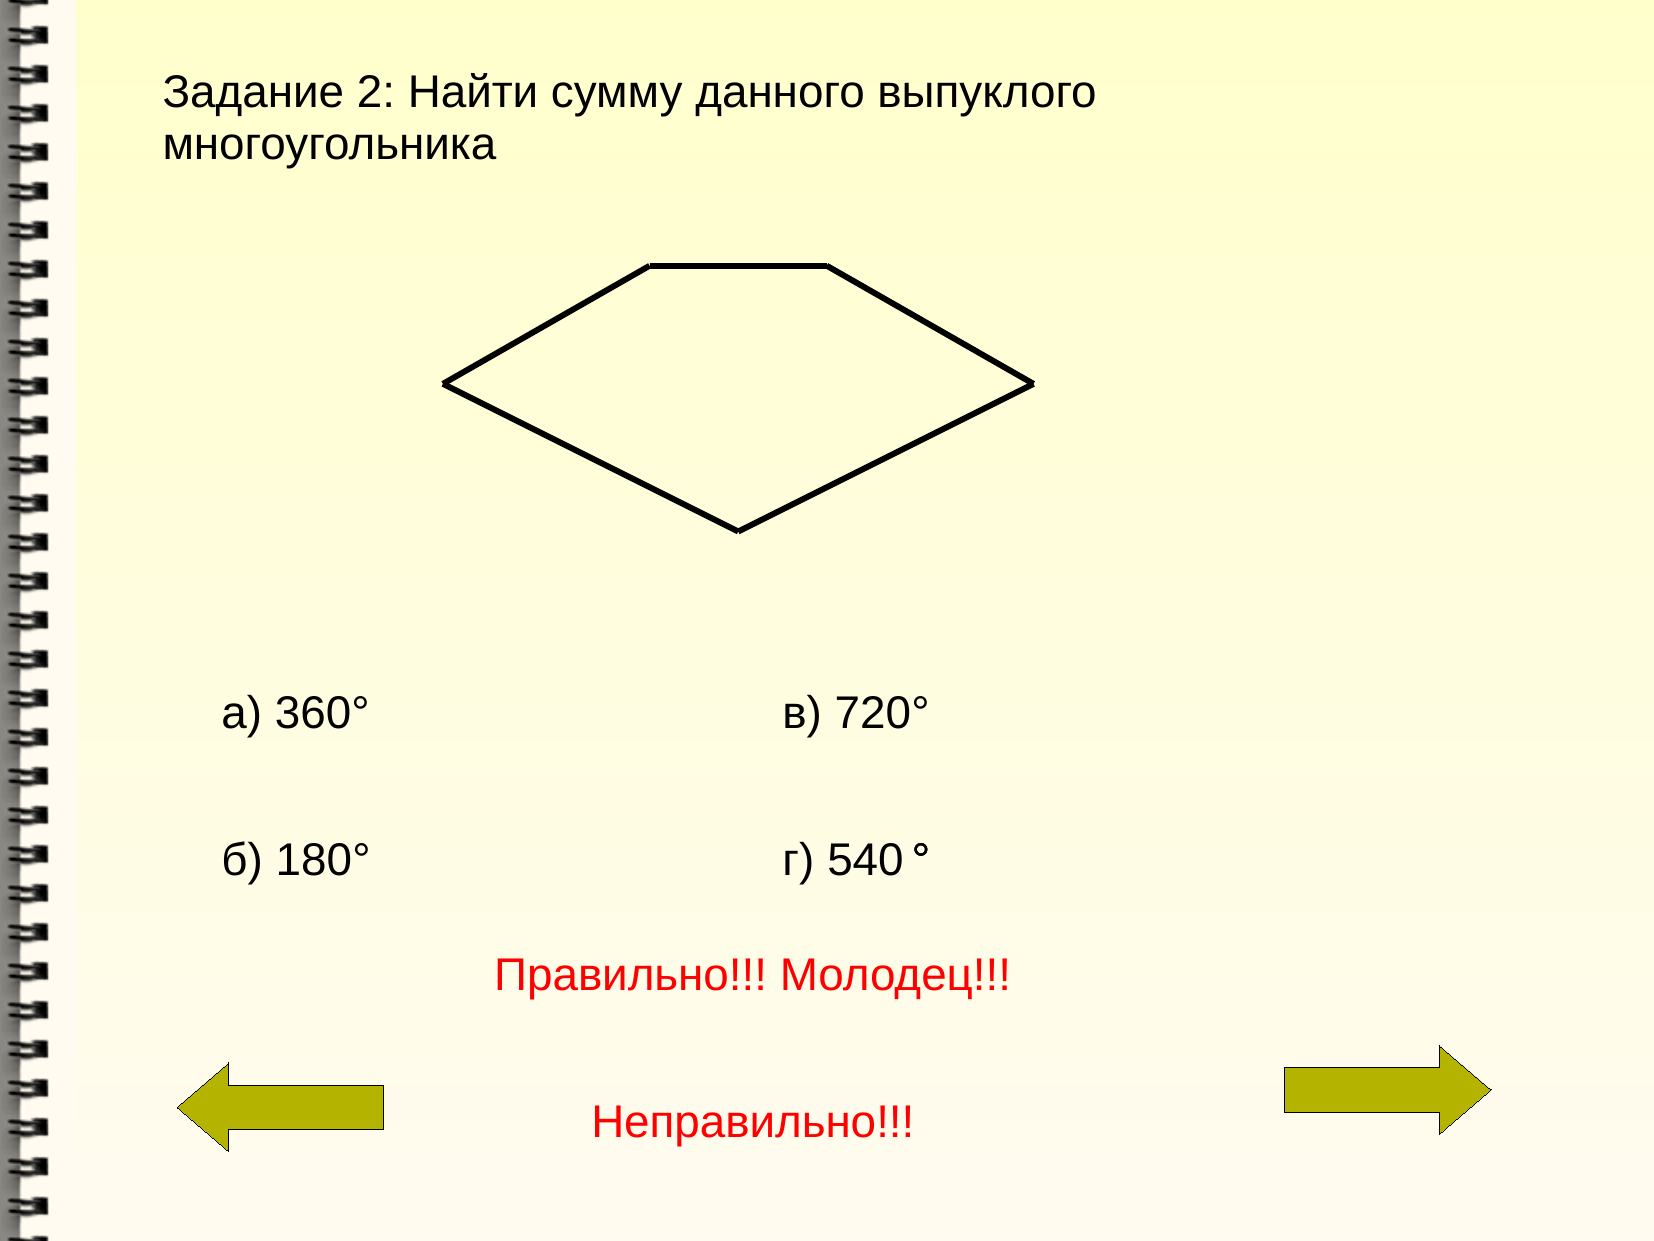

Задание 2: Найти сумму данного выпуклого многоугольника
а) 360°
в) 720°
б) 180°
г) 540
°
°
°
Правильно!!! Молодец!!!
Неправильно!!!